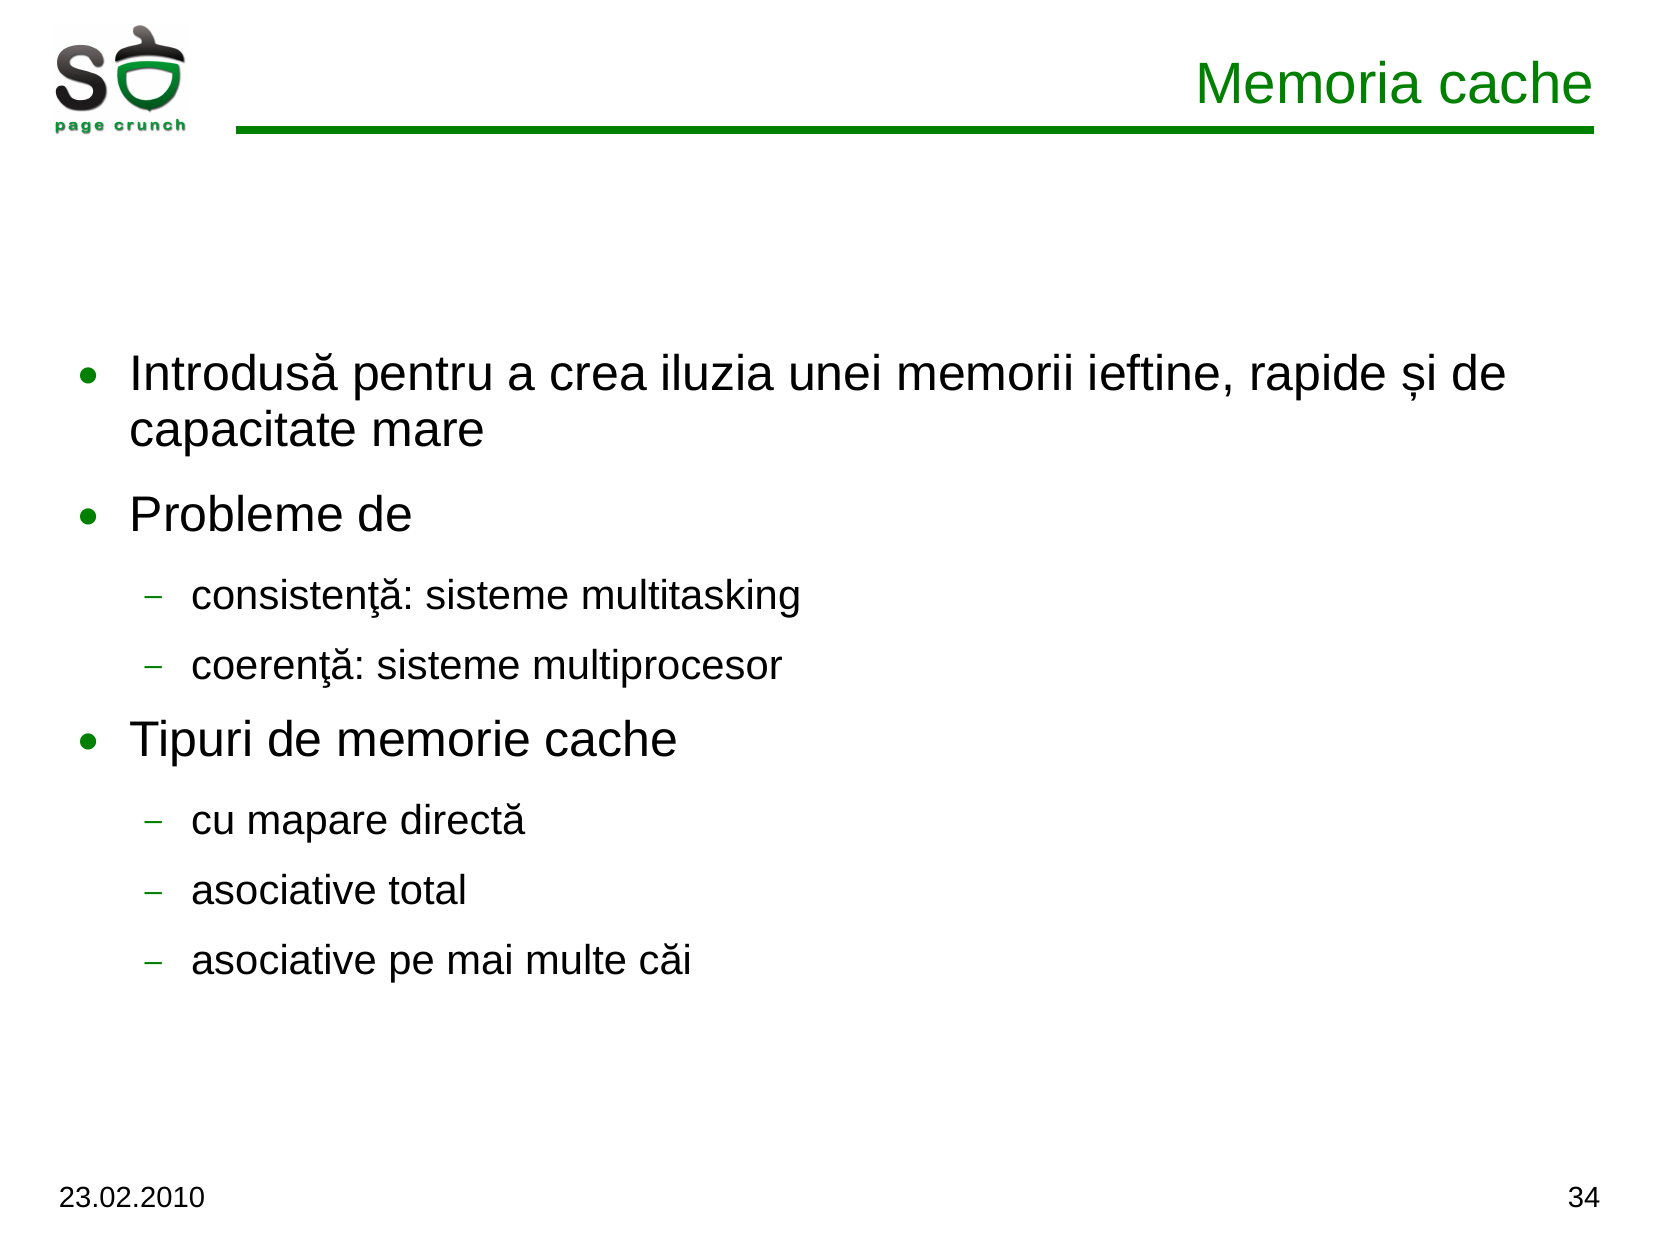

# Memoria cache
Introdusă pentru a crea iluzia unei memorii ieftine, rapide și de capacitate mare
Probleme de
consistenţă: sisteme multitasking
coerenţă: sisteme multiprocesor
Tipuri de memorie cache
cu mapare directă
asociative total
asociative pe mai multe căi
23.02.2010
34